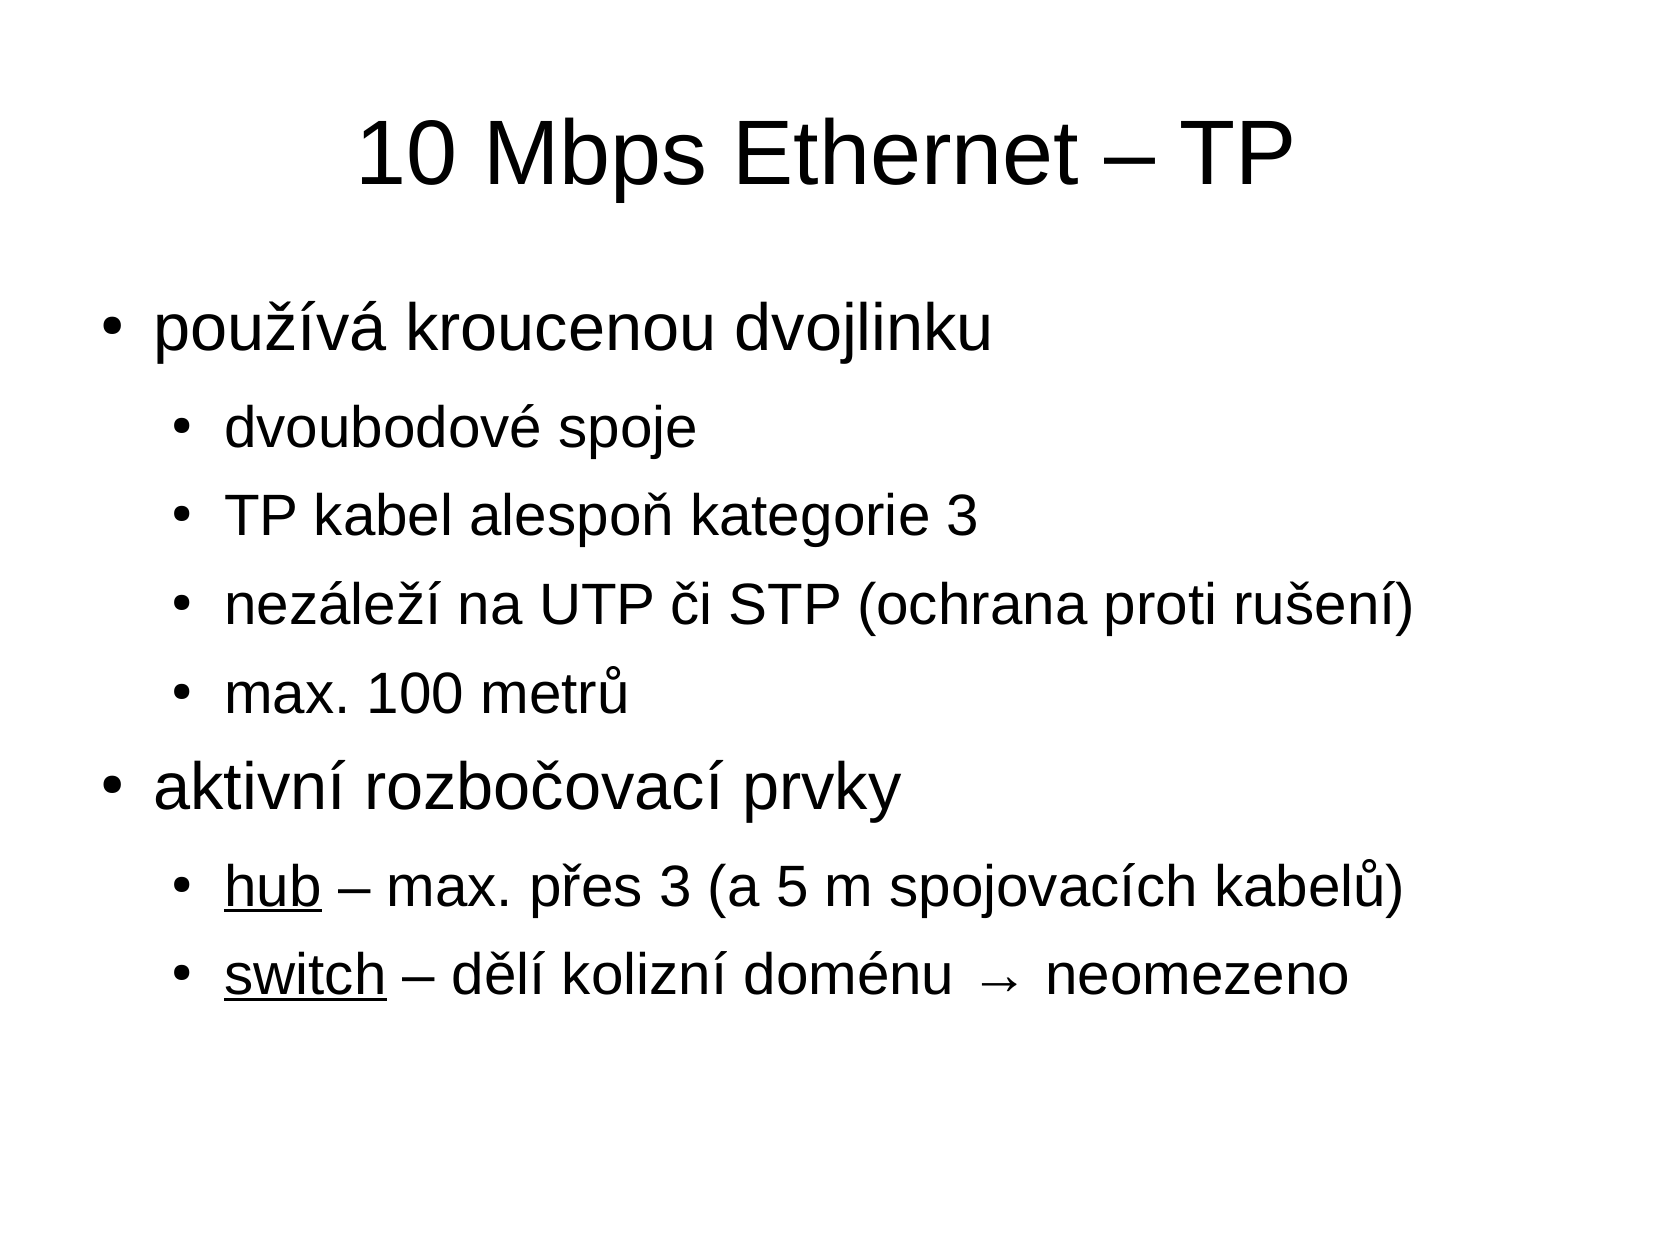

# 10 Mbps Ethernet – TP
používá kroucenou dvojlinku
dvoubodové spoje
TP kabel alespoň kategorie 3
nezáleží na UTP či STP (ochrana proti rušení)
max. 100 metrů
aktivní rozbočovací prvky
hub – max. přes 3 (a 5 m spojovacích kabelů)
switch – dělí kolizní doménu → neomezeno